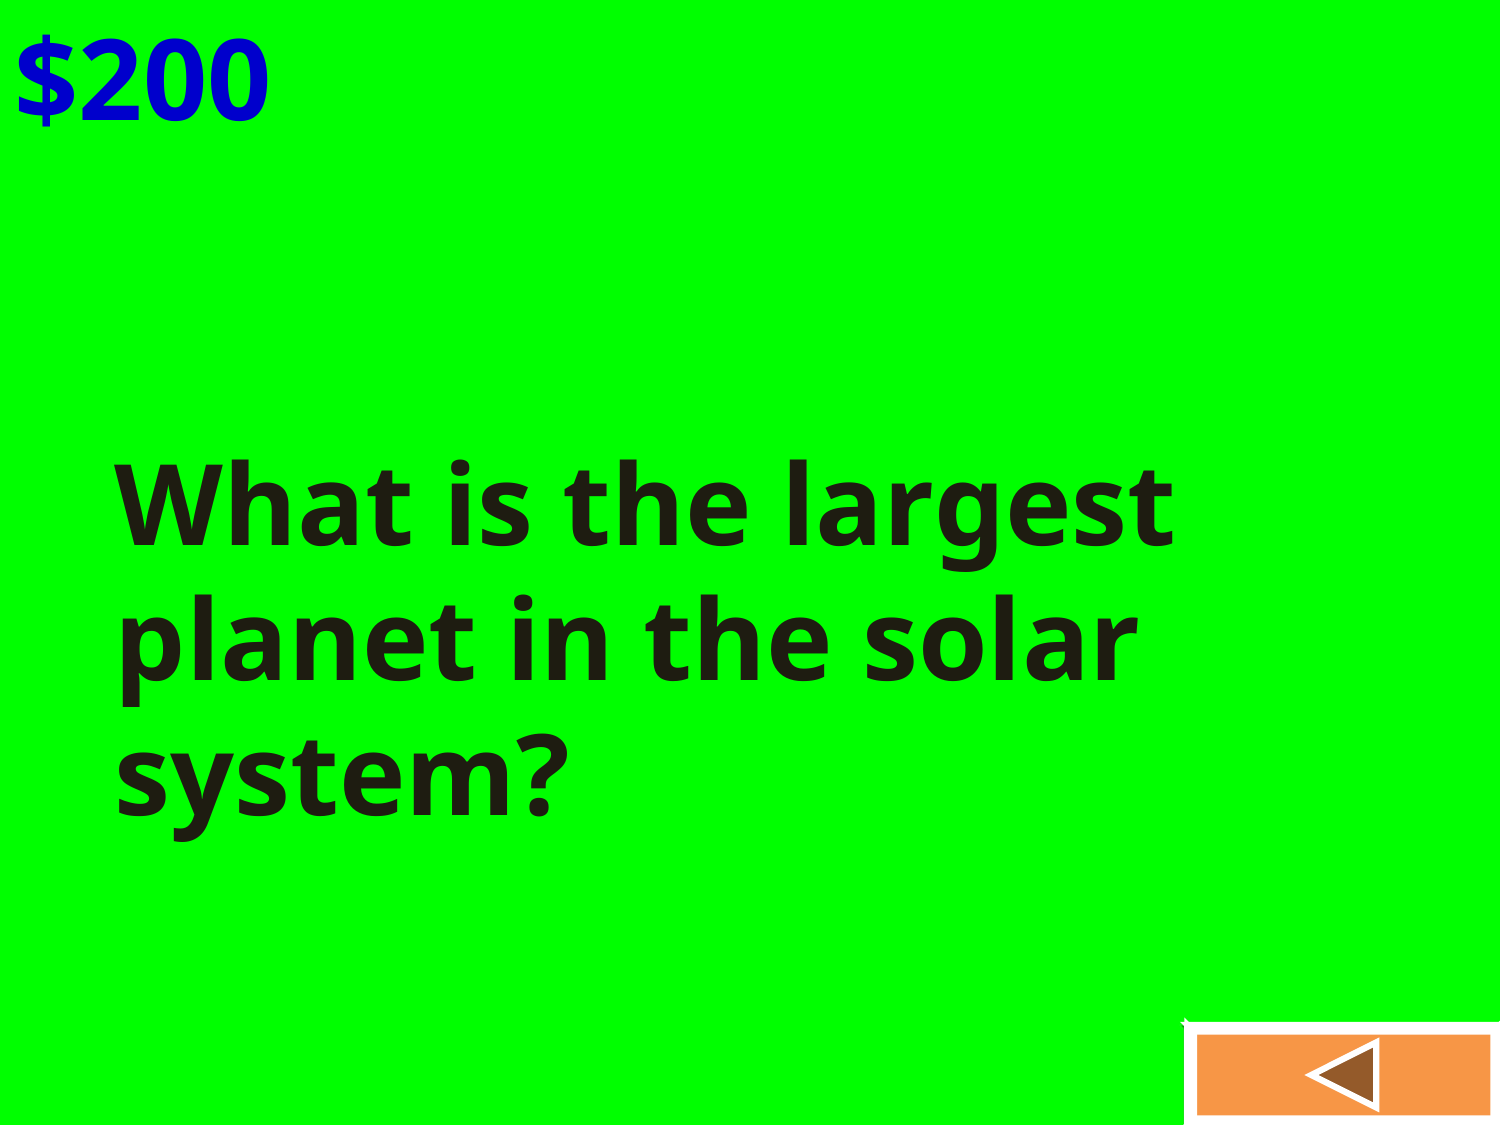

$200
What is the largest
planet in the solar system?